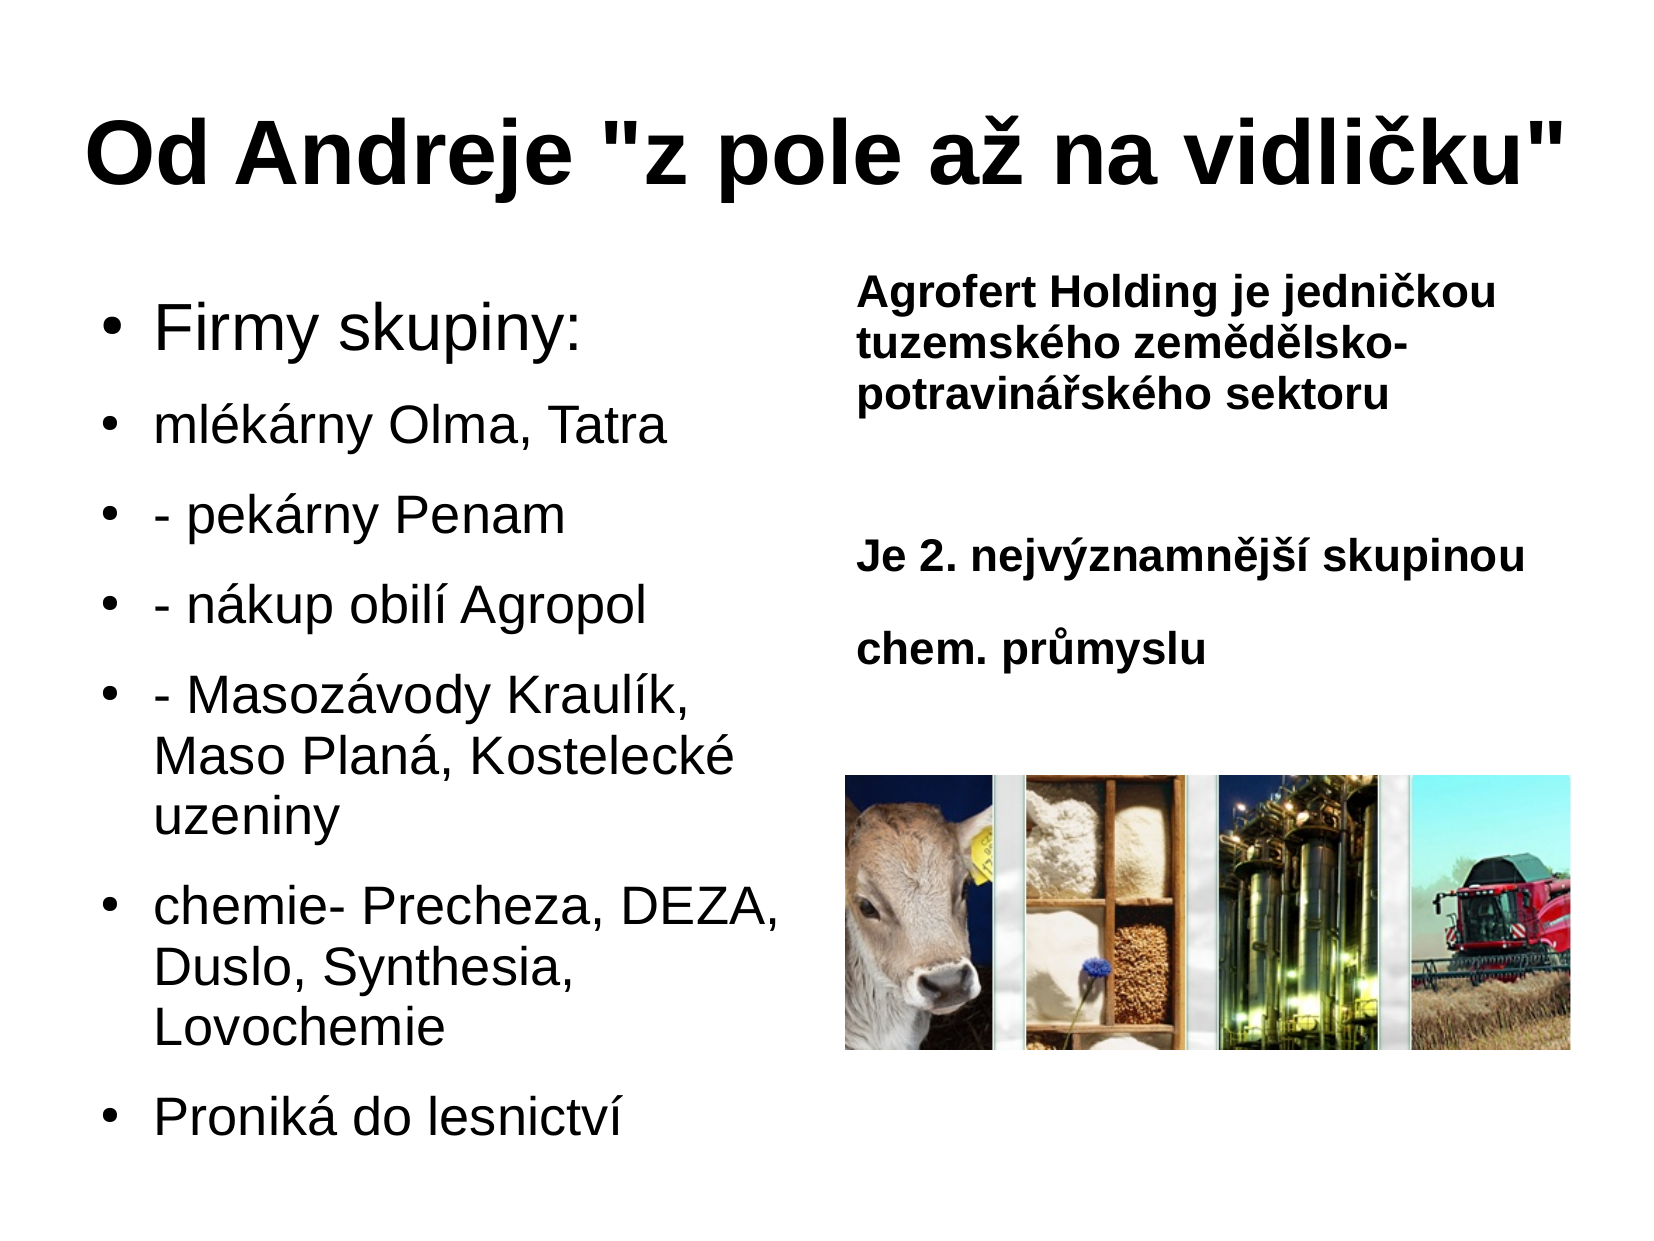

# Od Andreje "z pole až na vidličku"
Agrofert Holding je jedničkou tuzemského zemědělsko-potravinářského sektoru
Je 2. nejvýznamnější skupinou chem. průmyslu
Firmy skupiny:
mlékárny Olma, Tatra
- pekárny Penam
- nákup obilí Agropol
- Masozávody Kraulík, Maso Planá, Kostelecké uzeniny
chemie- Precheza, DEZA, Duslo, Synthesia, Lovochemie
Proniká do lesnictví